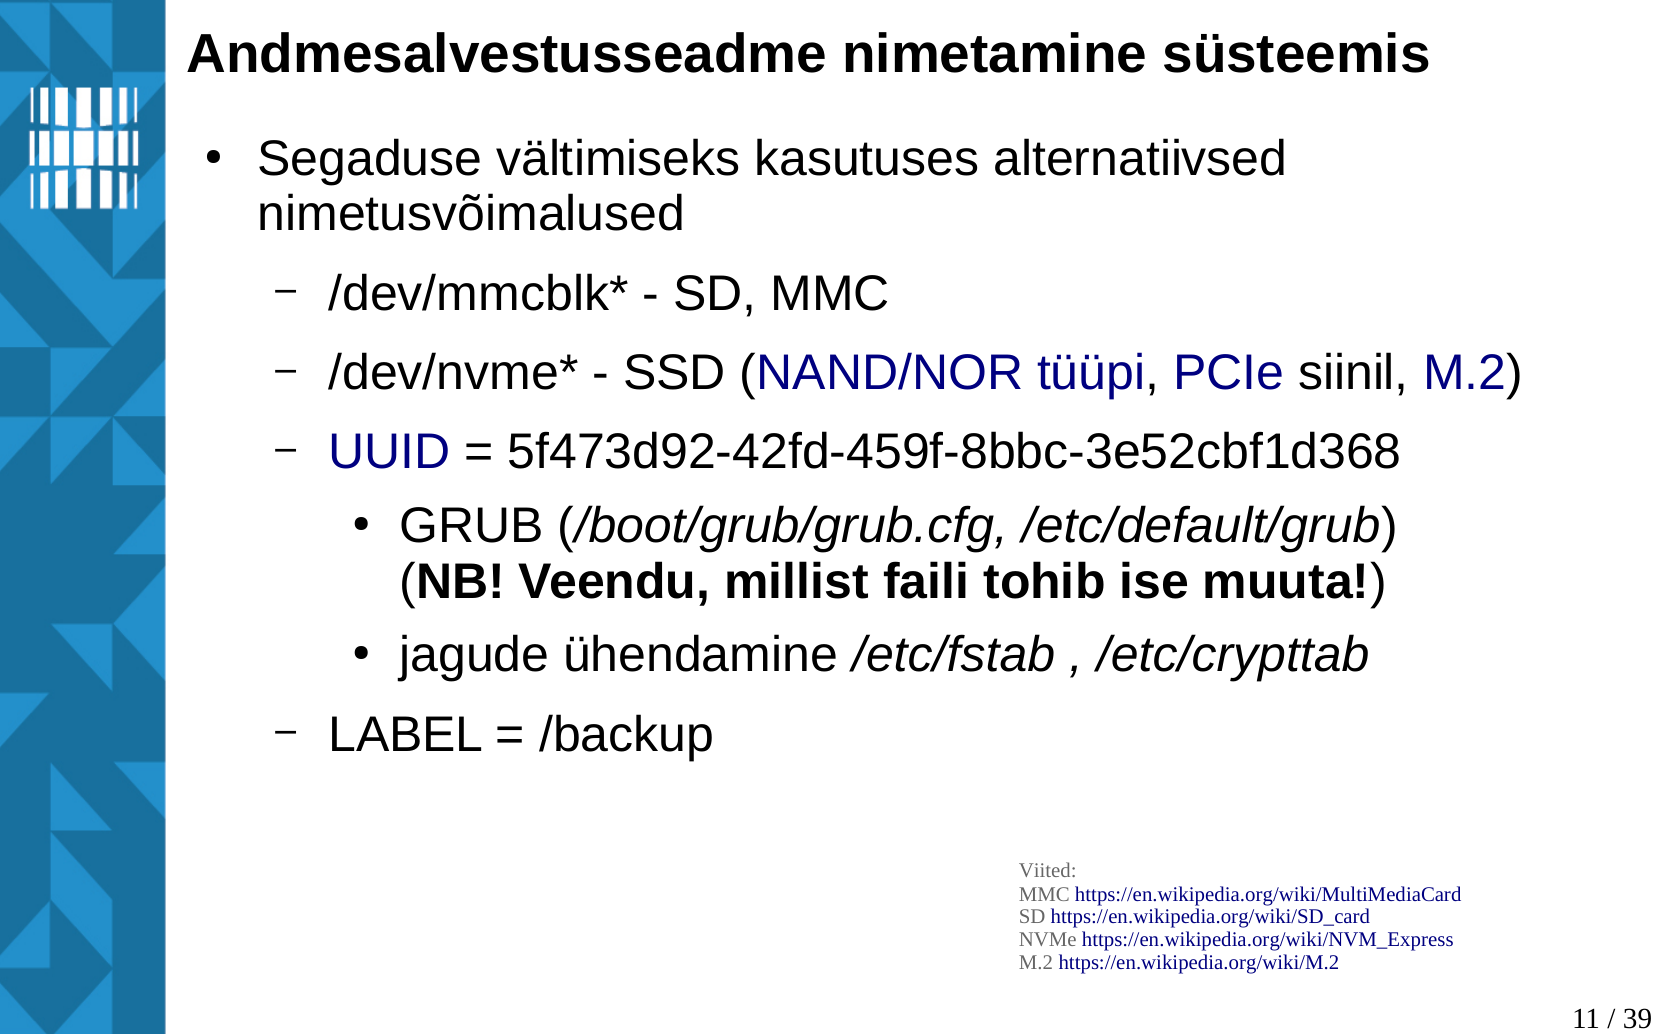

# Andmesalvestusseadme nimetamine süsteemis
Segaduse vältimiseks kasutuses alternatiivsed nimetusvõimalused
/dev/mmcblk* - SD, MMC
/dev/nvme* - SSD (NAND/NOR tüüpi, PCIe siinil, M.2)
UUID = 5f473d92-42fd-459f-8bbc-3e52cbf1d368
GRUB (/boot/grub/grub.cfg, /etc/default/grub)
(NB! Veendu, millist faili tohib ise muuta!)
jagude ühendamine /etc/fstab , /etc/crypttab
LABEL = /backup
Viited:
MMC https://en.wikipedia.org/wiki/MultiMediaCard
SD https://en.wikipedia.org/wiki/SD_card
NVMe https://en.wikipedia.org/wiki/NVM_Express
M.2 https://en.wikipedia.org/wiki/M.2
11